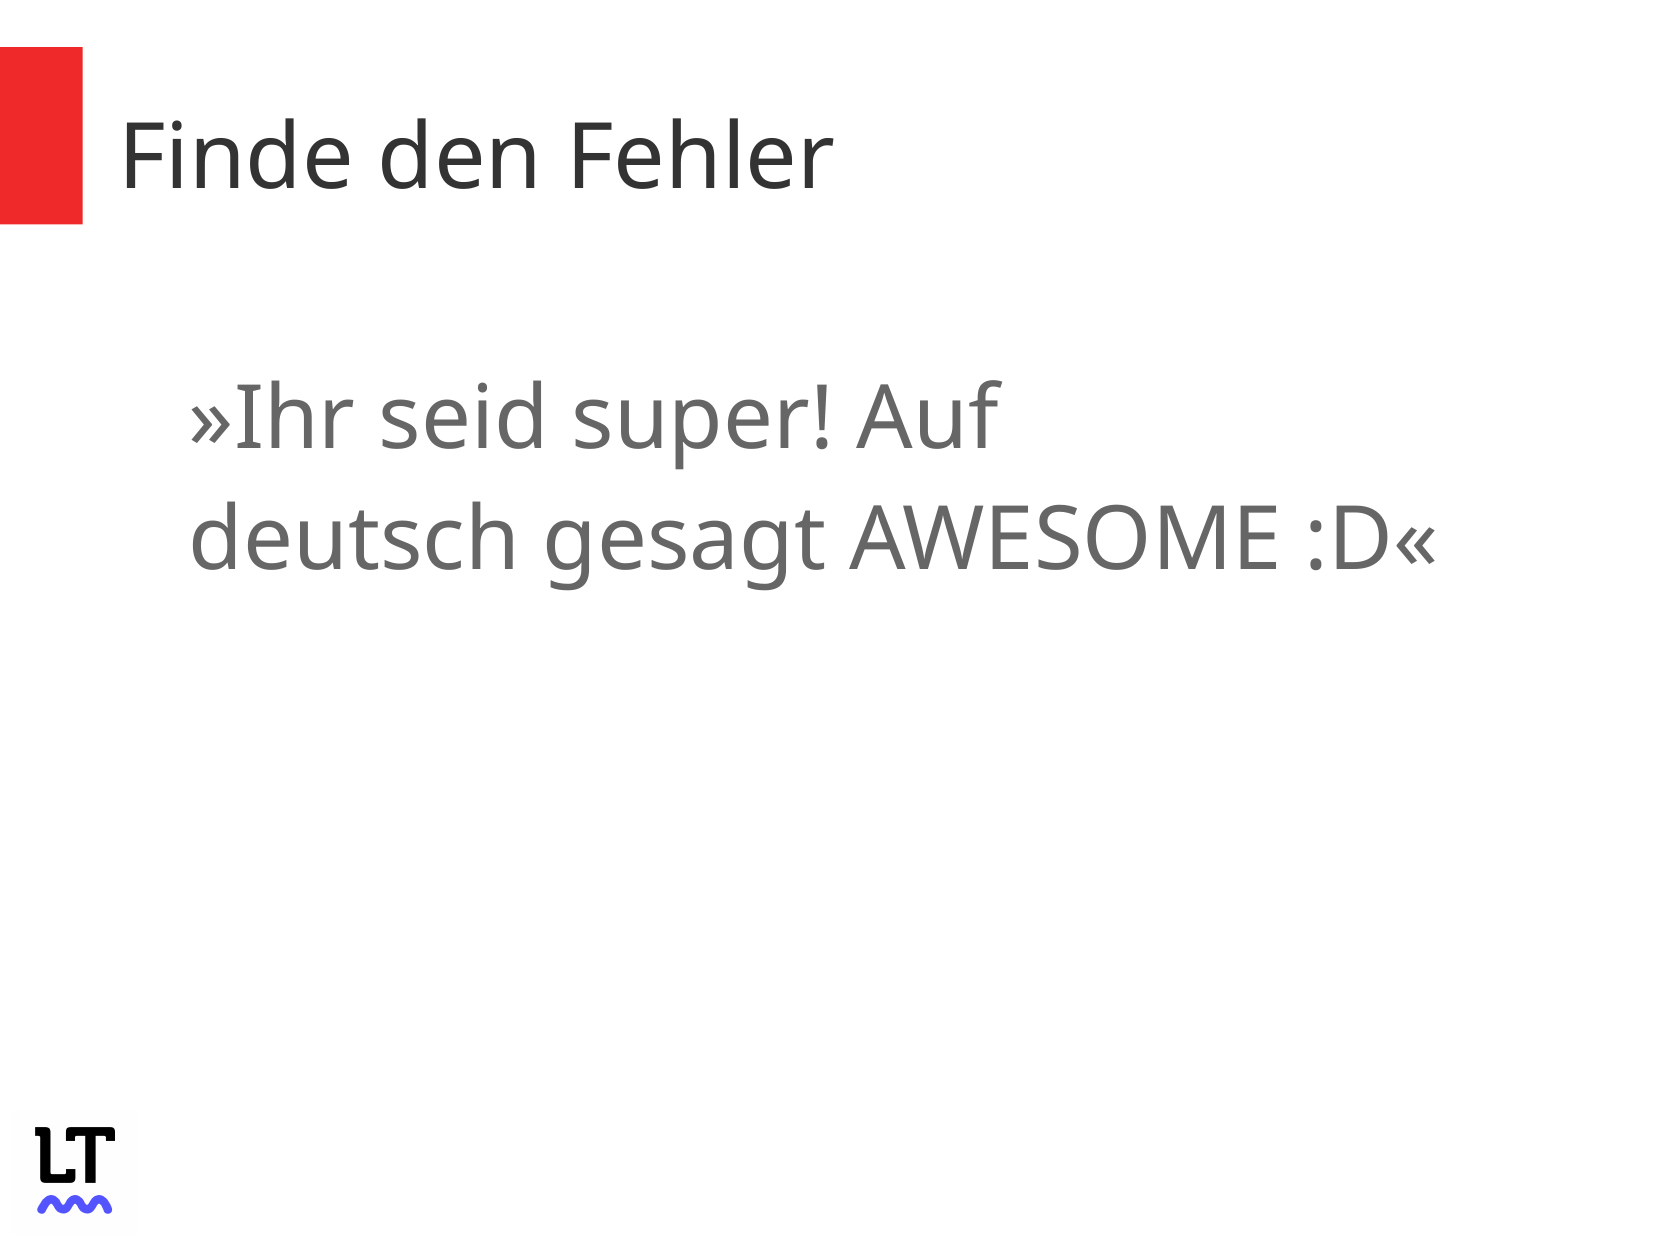

# Finde den Fehler
»Ihr seid super! Auf
deutsch gesagt AWESOME :D«